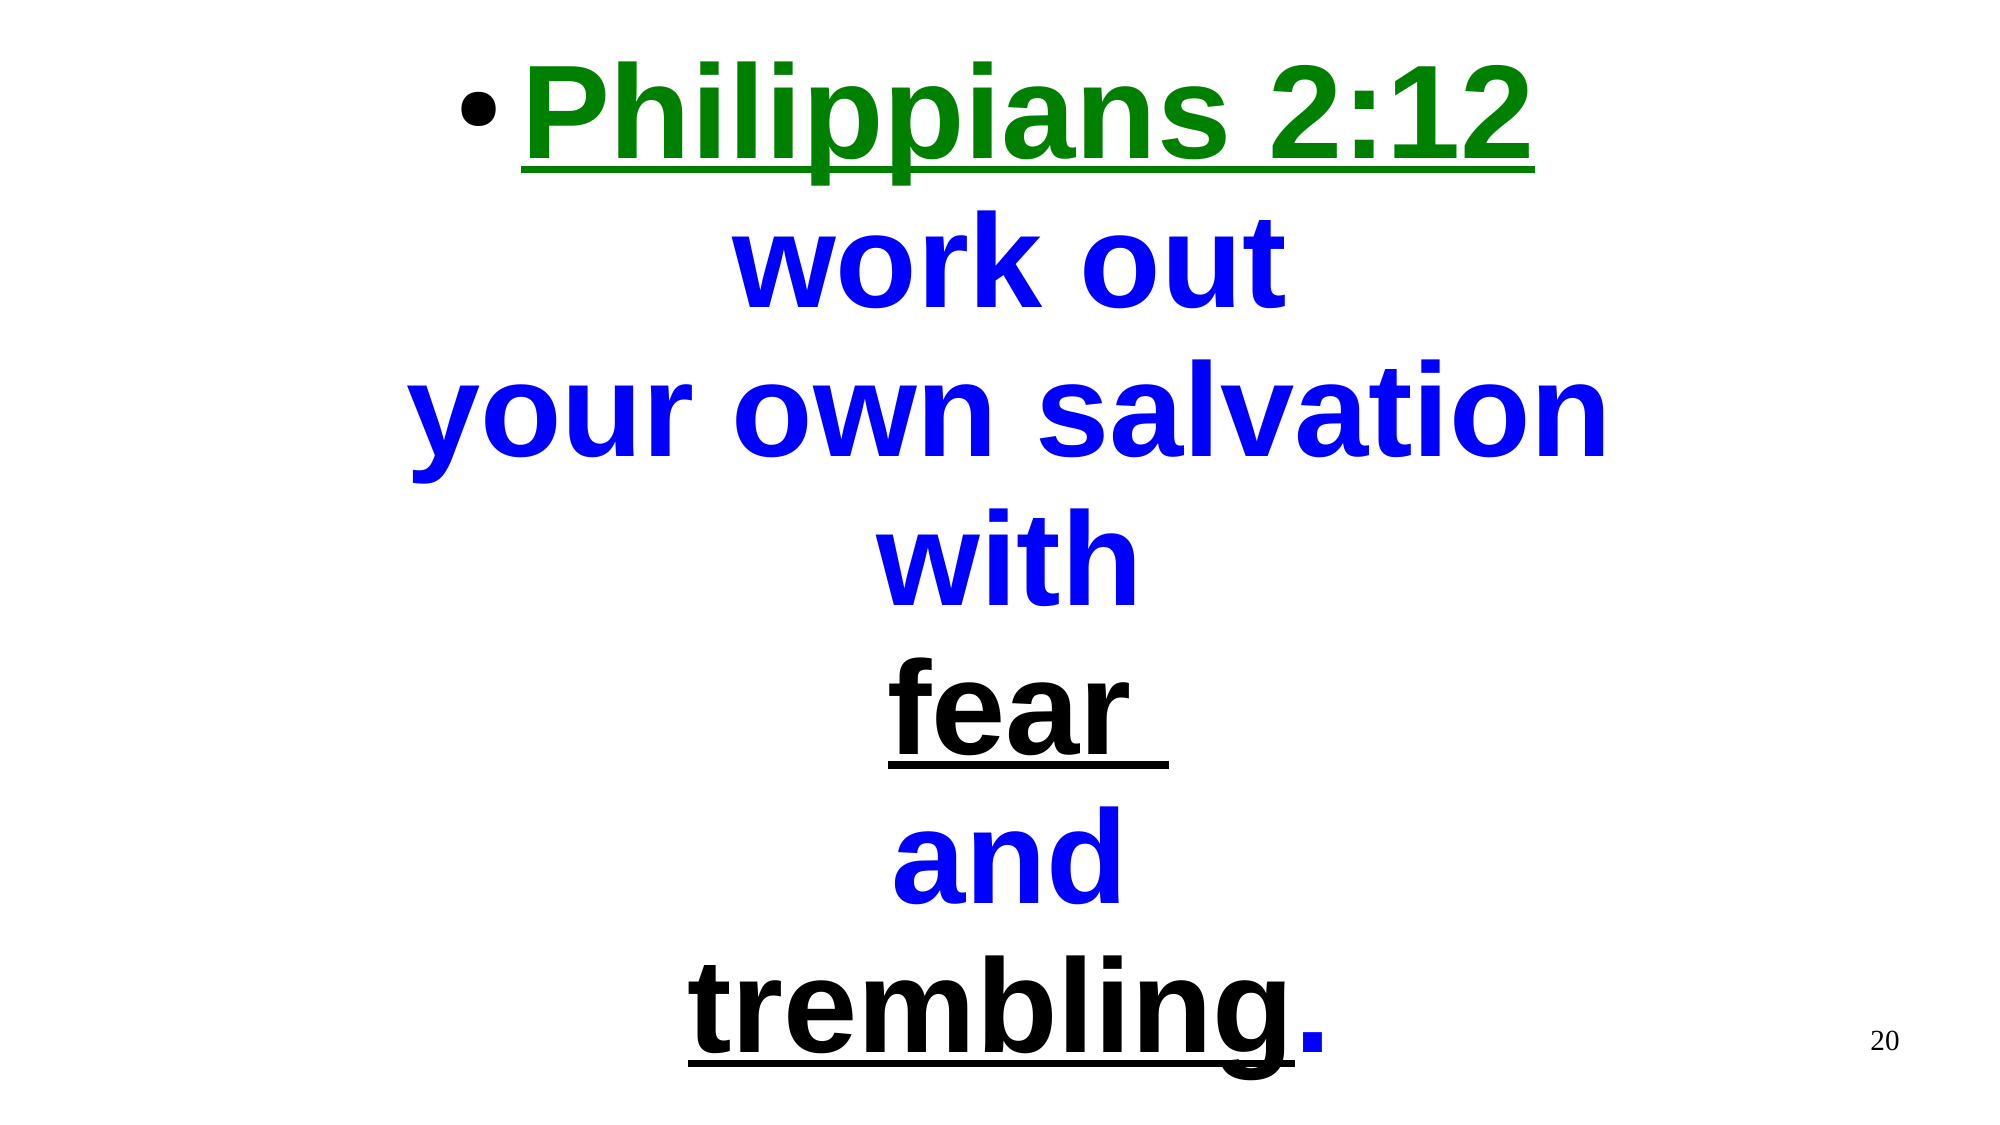

# Philippians 2:12 work out your own salvation with fear and trembling.
20